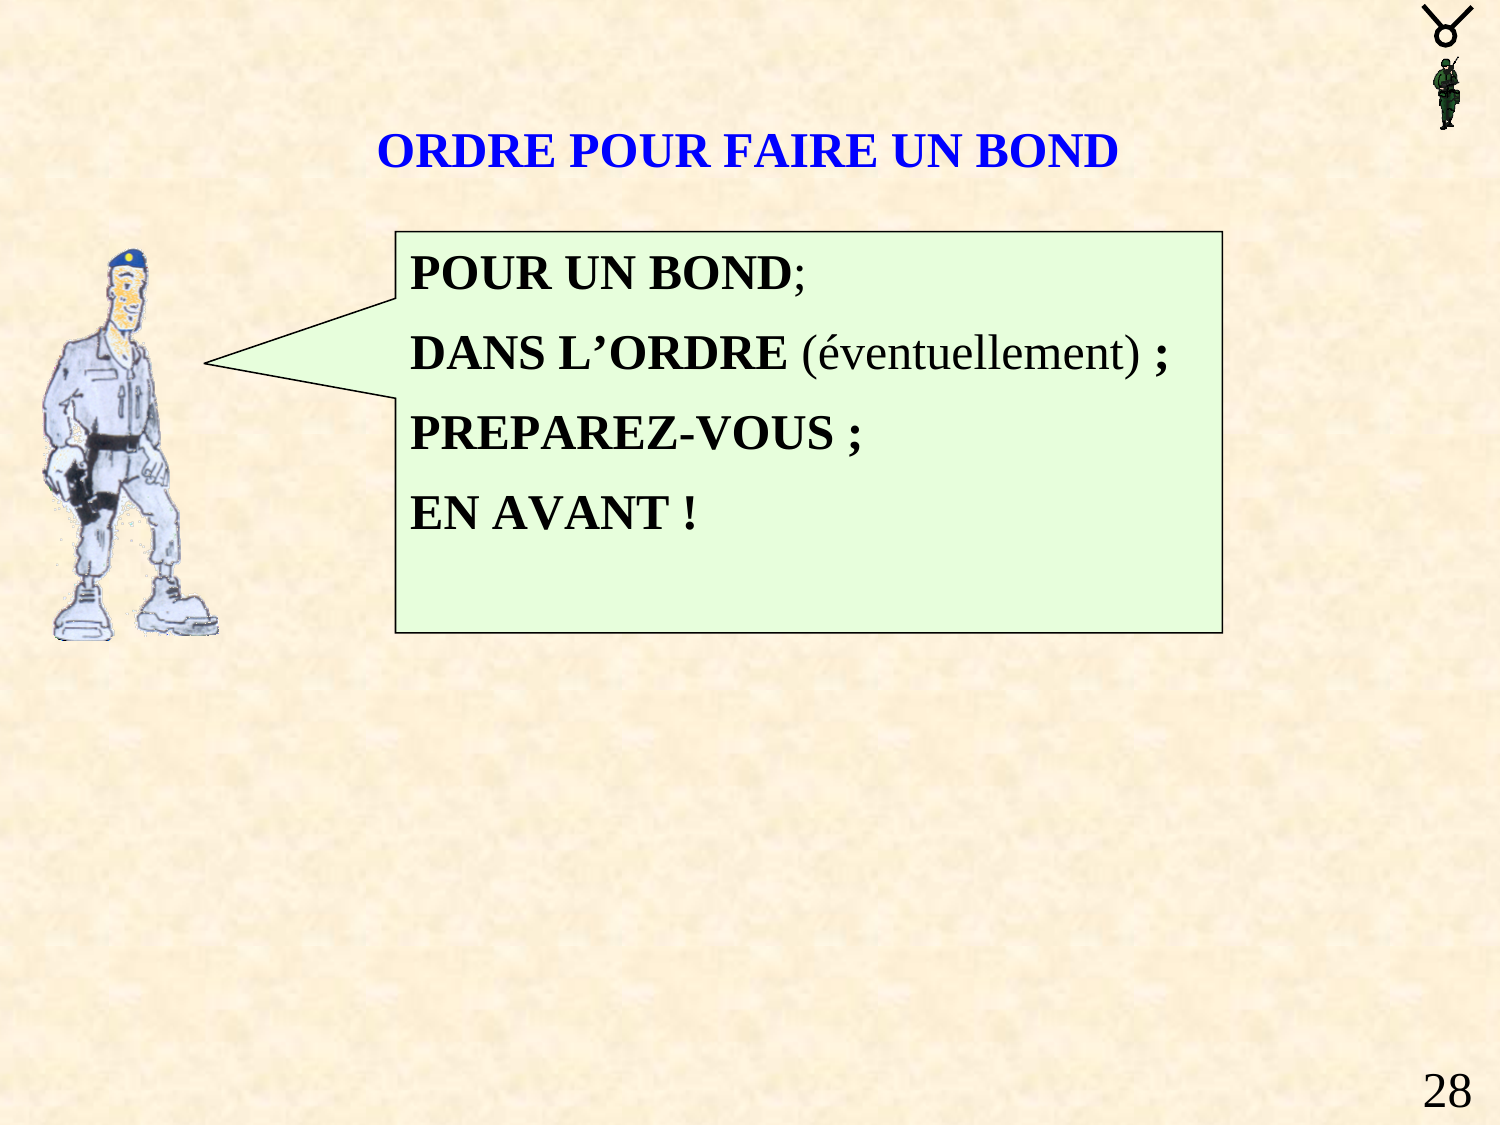

ORDRE POUR FAIRE UN BOND
POUR UN BOND;
DANS L’ORDRE (éventuellement) ;
PREPAREZ-VOUS ;
EN AVANT !
28